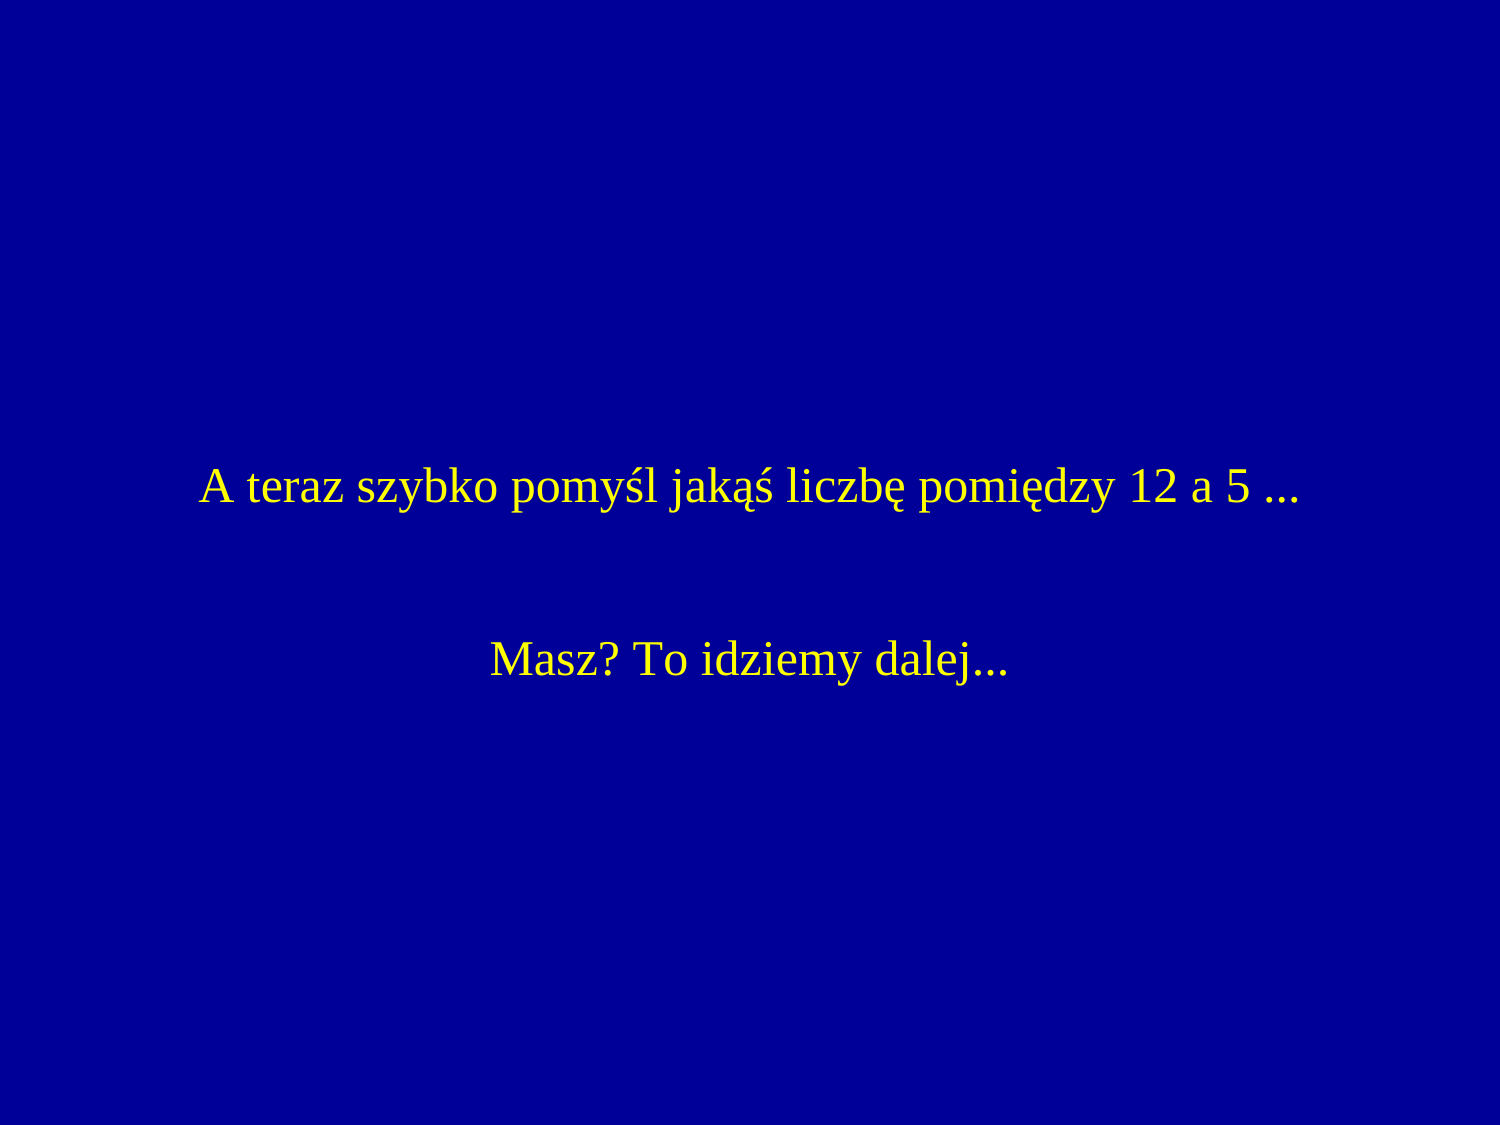

A teraz szybko pomyśl jakąś liczbę pomiędzy 12 a 5 ...
Masz? To idziemy dalej...